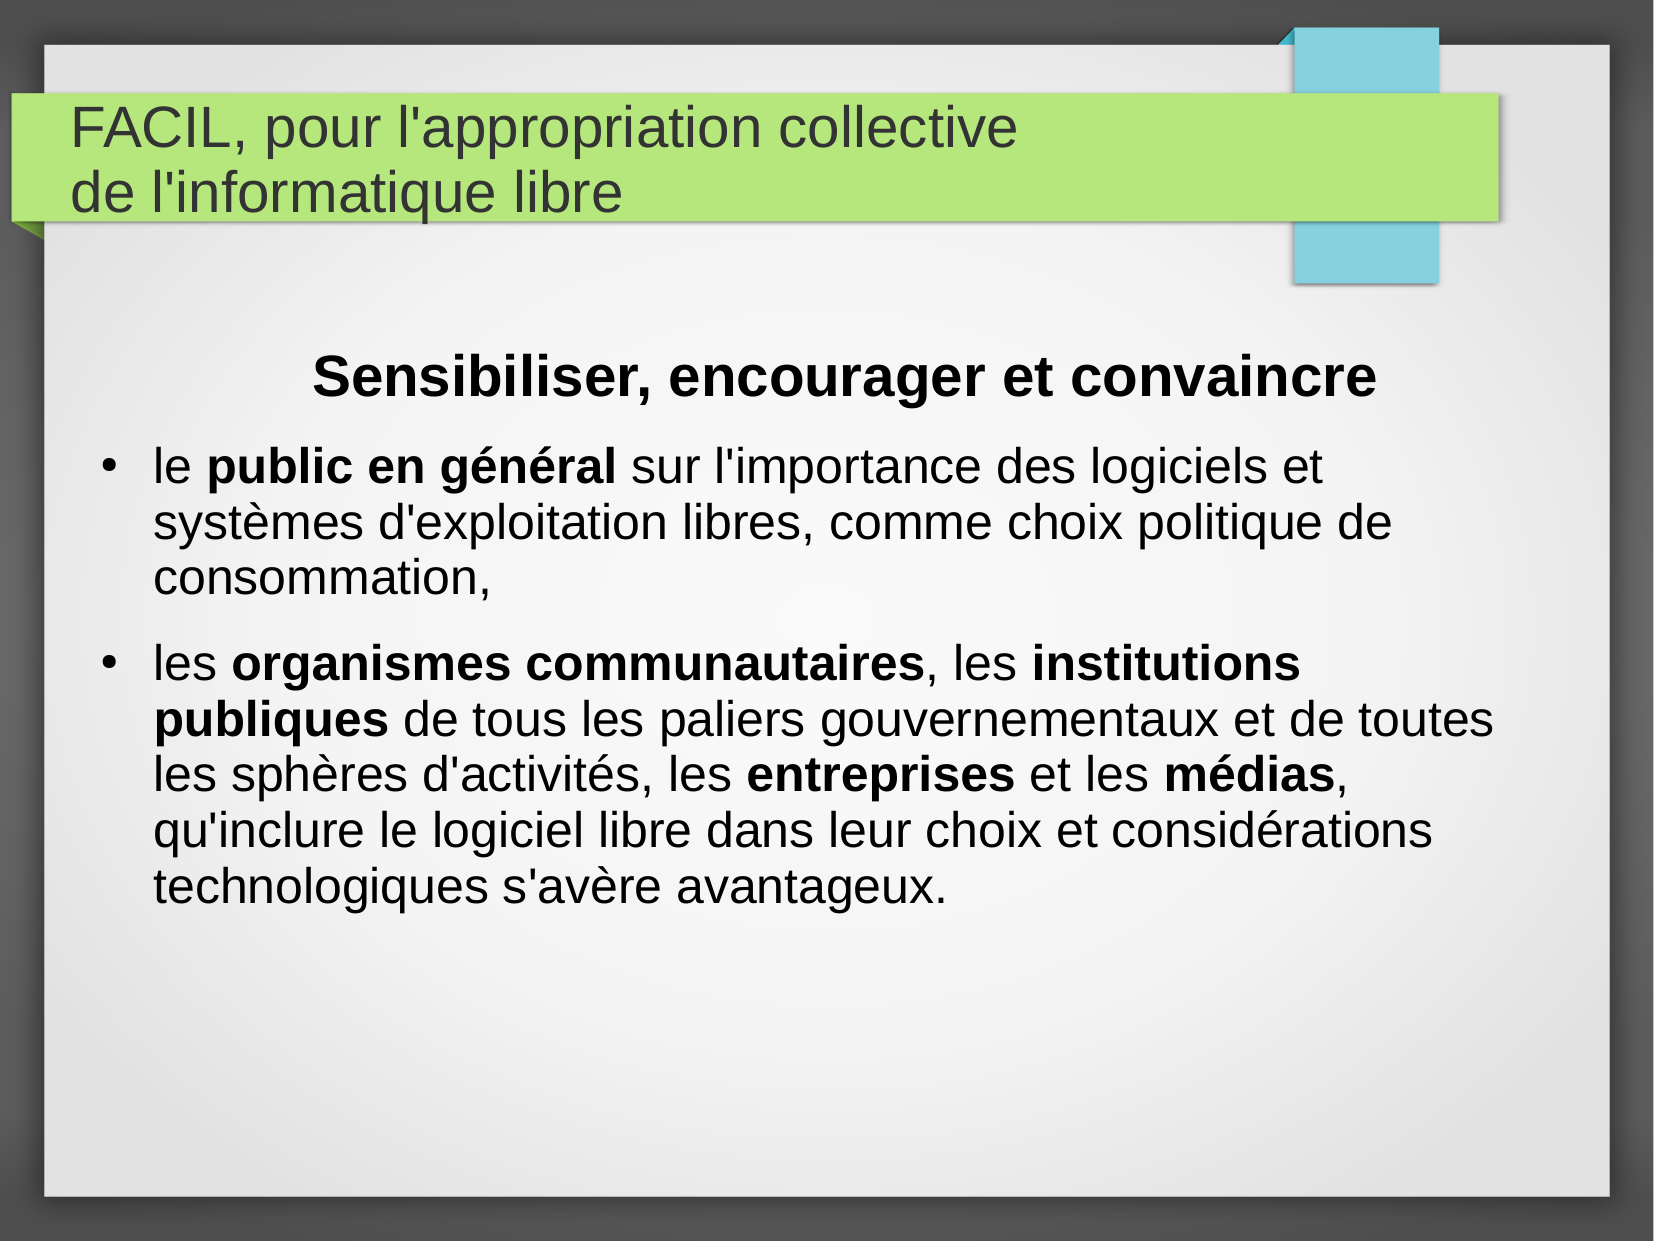

# FACIL, pour l'appropriation collective de l'informatique libre
Sensibiliser, encourager et convaincre
le public en général sur l'importance des logiciels et systèmes d'exploitation libres, comme choix politique de consommation,
les organismes communautaires, les institutions publiques de tous les paliers gouvernementaux et de toutes les sphères d'activités, les entreprises et les médias, qu'inclure le logiciel libre dans leur choix et considérations technologiques s'avère avantageux.